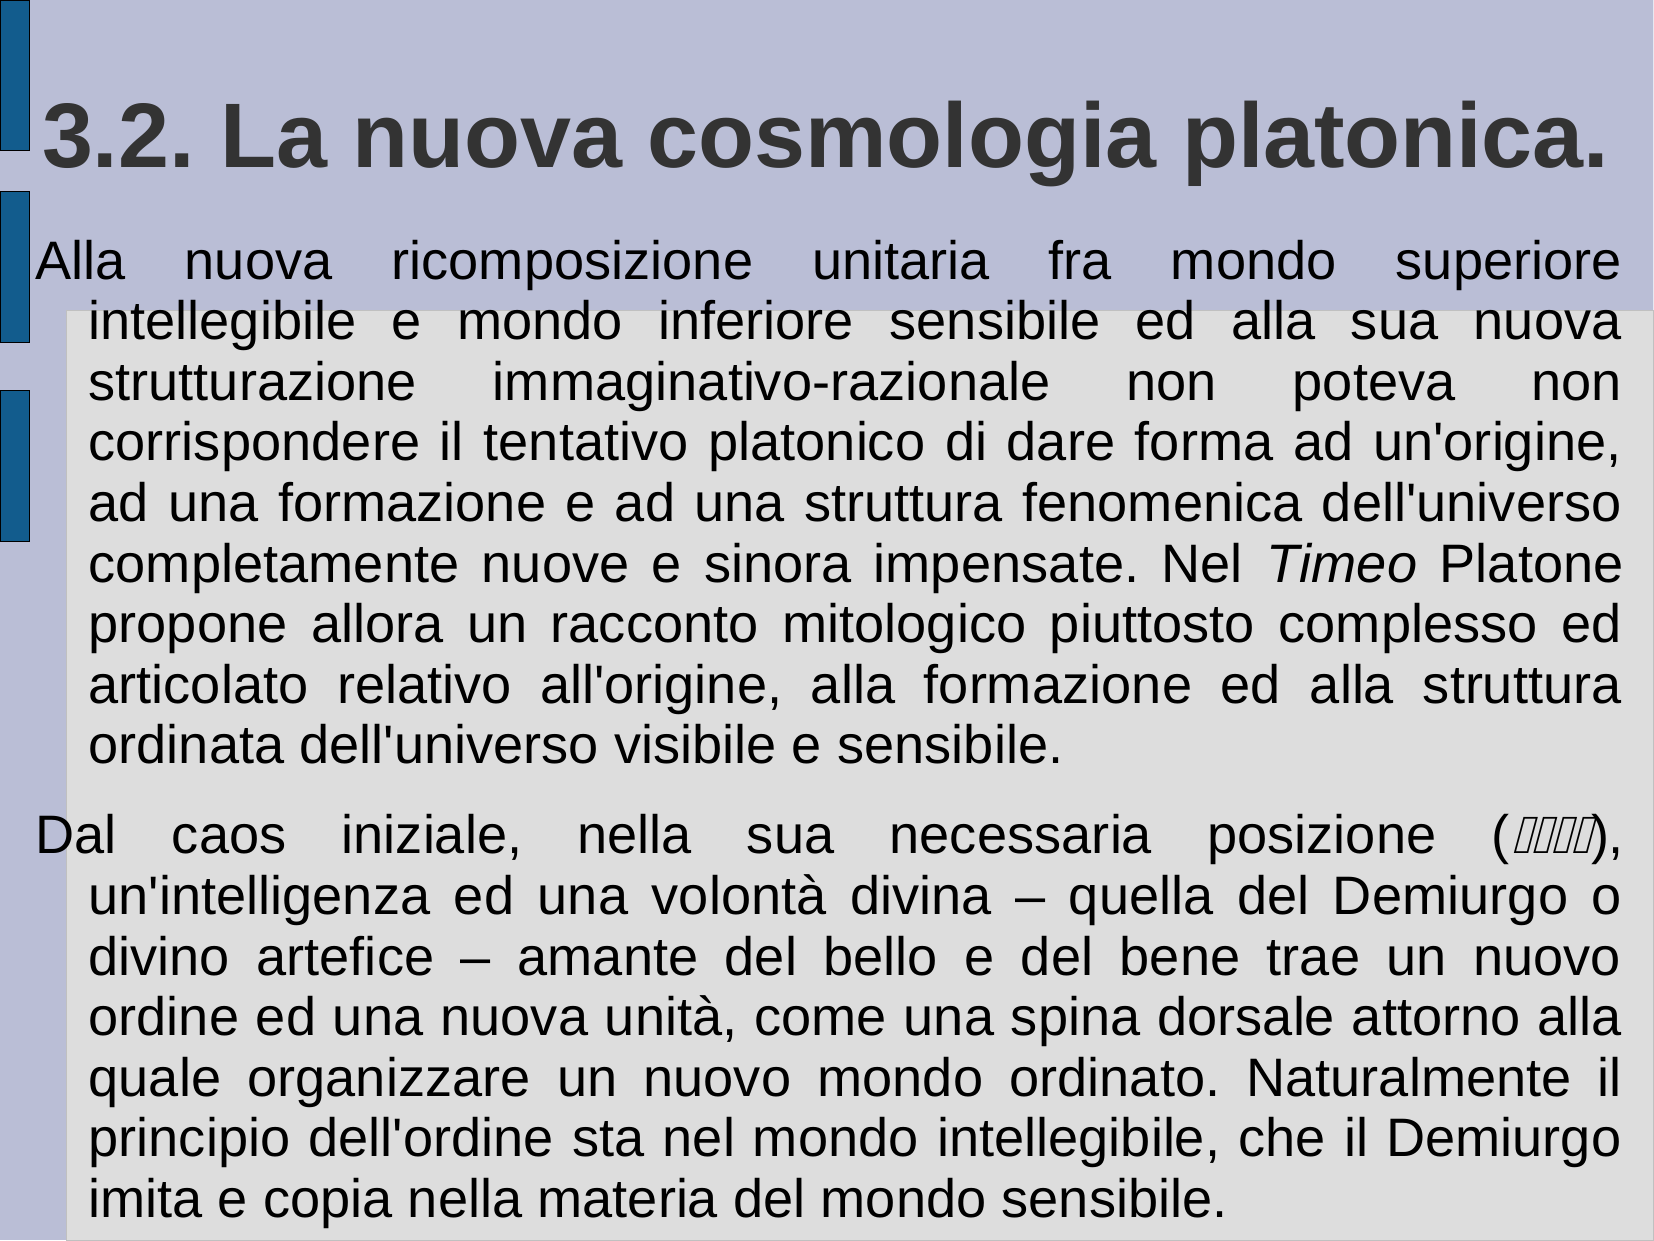

# 3.2. La nuova cosmologia platonica.
Alla nuova ricomposizione unitaria fra mondo superiore intellegibile e mondo inferiore sensibile ed alla sua nuova strutturazione immaginativo-razionale non poteva non corrispondere il tentativo platonico di dare forma ad un'origine, ad una formazione e ad una struttura fenomenica dell'universo completamente nuove e sinora impensate. Nel Timeo Platone propone allora un racconto mitologico piuttosto complesso ed articolato relativo all'origine, alla formazione ed alla struttura ordinata dell'universo visibile e sensibile.
Dal caos iniziale, nella sua necessaria posizione (), un'intelligenza ed una volontà divina – quella del Demiurgo o divino artefice – amante del bello e del bene trae un nuovo ordine ed una nuova unità, come una spina dorsale attorno alla quale organizzare un nuovo mondo ordinato. Naturalmente il principio dell'ordine sta nel mondo intellegibile, che il Demiurgo imita e copia nella materia del mondo sensibile.